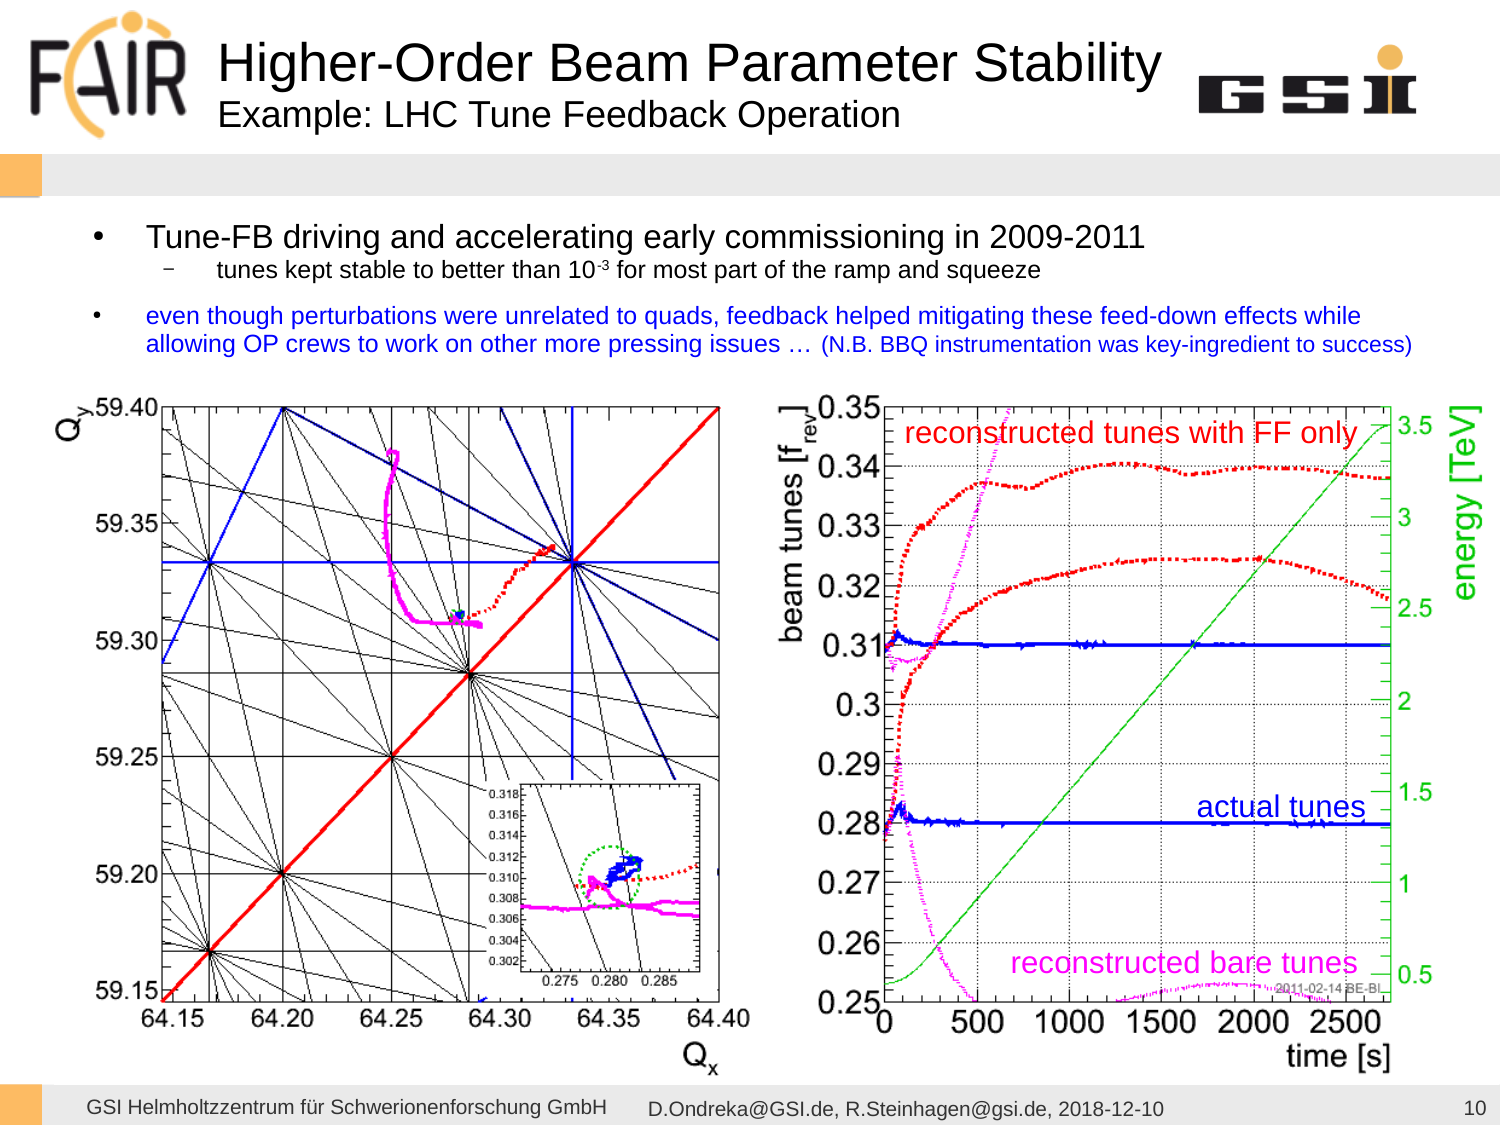

# Higher-Order Beam Parameter Stability Example: LHC Tune Feedback Operation
Tune-FB driving and accelerating early commissioning in 2009-2011
tunes kept stable to better than 10-3 for most part of the ramp and squeeze
even though perturbations were unrelated to quads, feedback helped mitigating these feed-down effects while allowing OP crews to work on other more pressing issues … (N.B. BBQ instrumentation was key-ingredient to success)
reconstructed tunes with FF only
actual tunes
reconstructed bare tunes